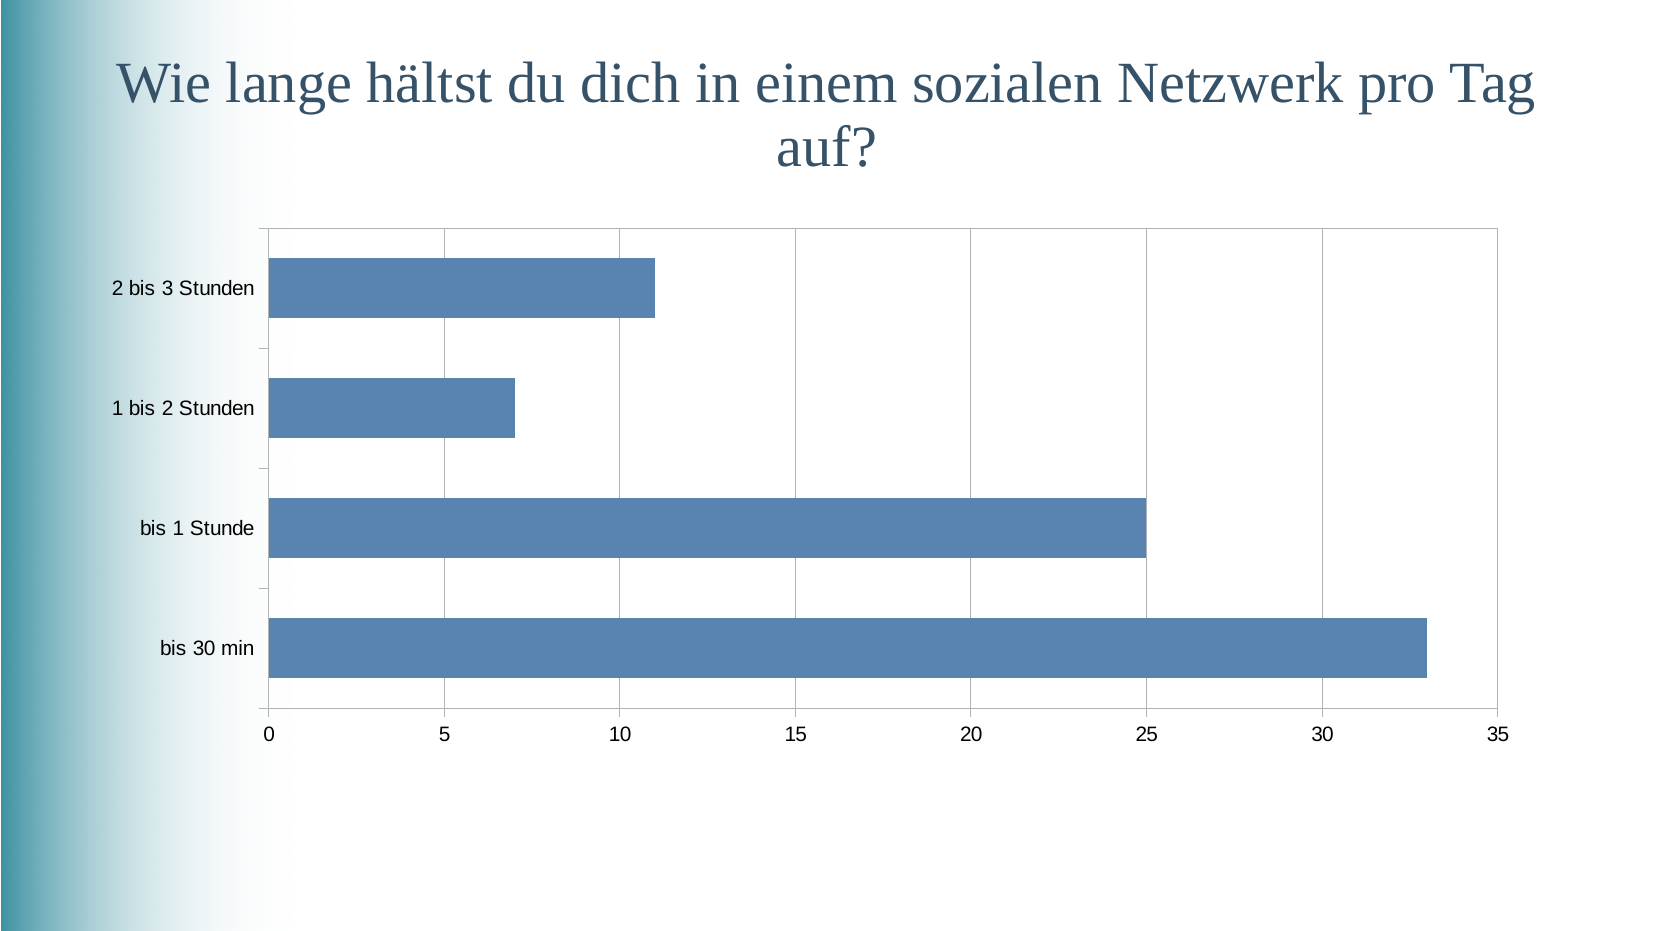

# Wie lange hältst du dich in einem sozialen Netzwerk pro Tag auf?
### Chart
| Category | Spalte 1 |
|---|---|
| bis 30 min | 33.0 |
| bis 1 Stunde | 25.0 |
| 1 bis 2 Stunden | 7.0 |
| 2 bis 3 Stunden | 11.0 |